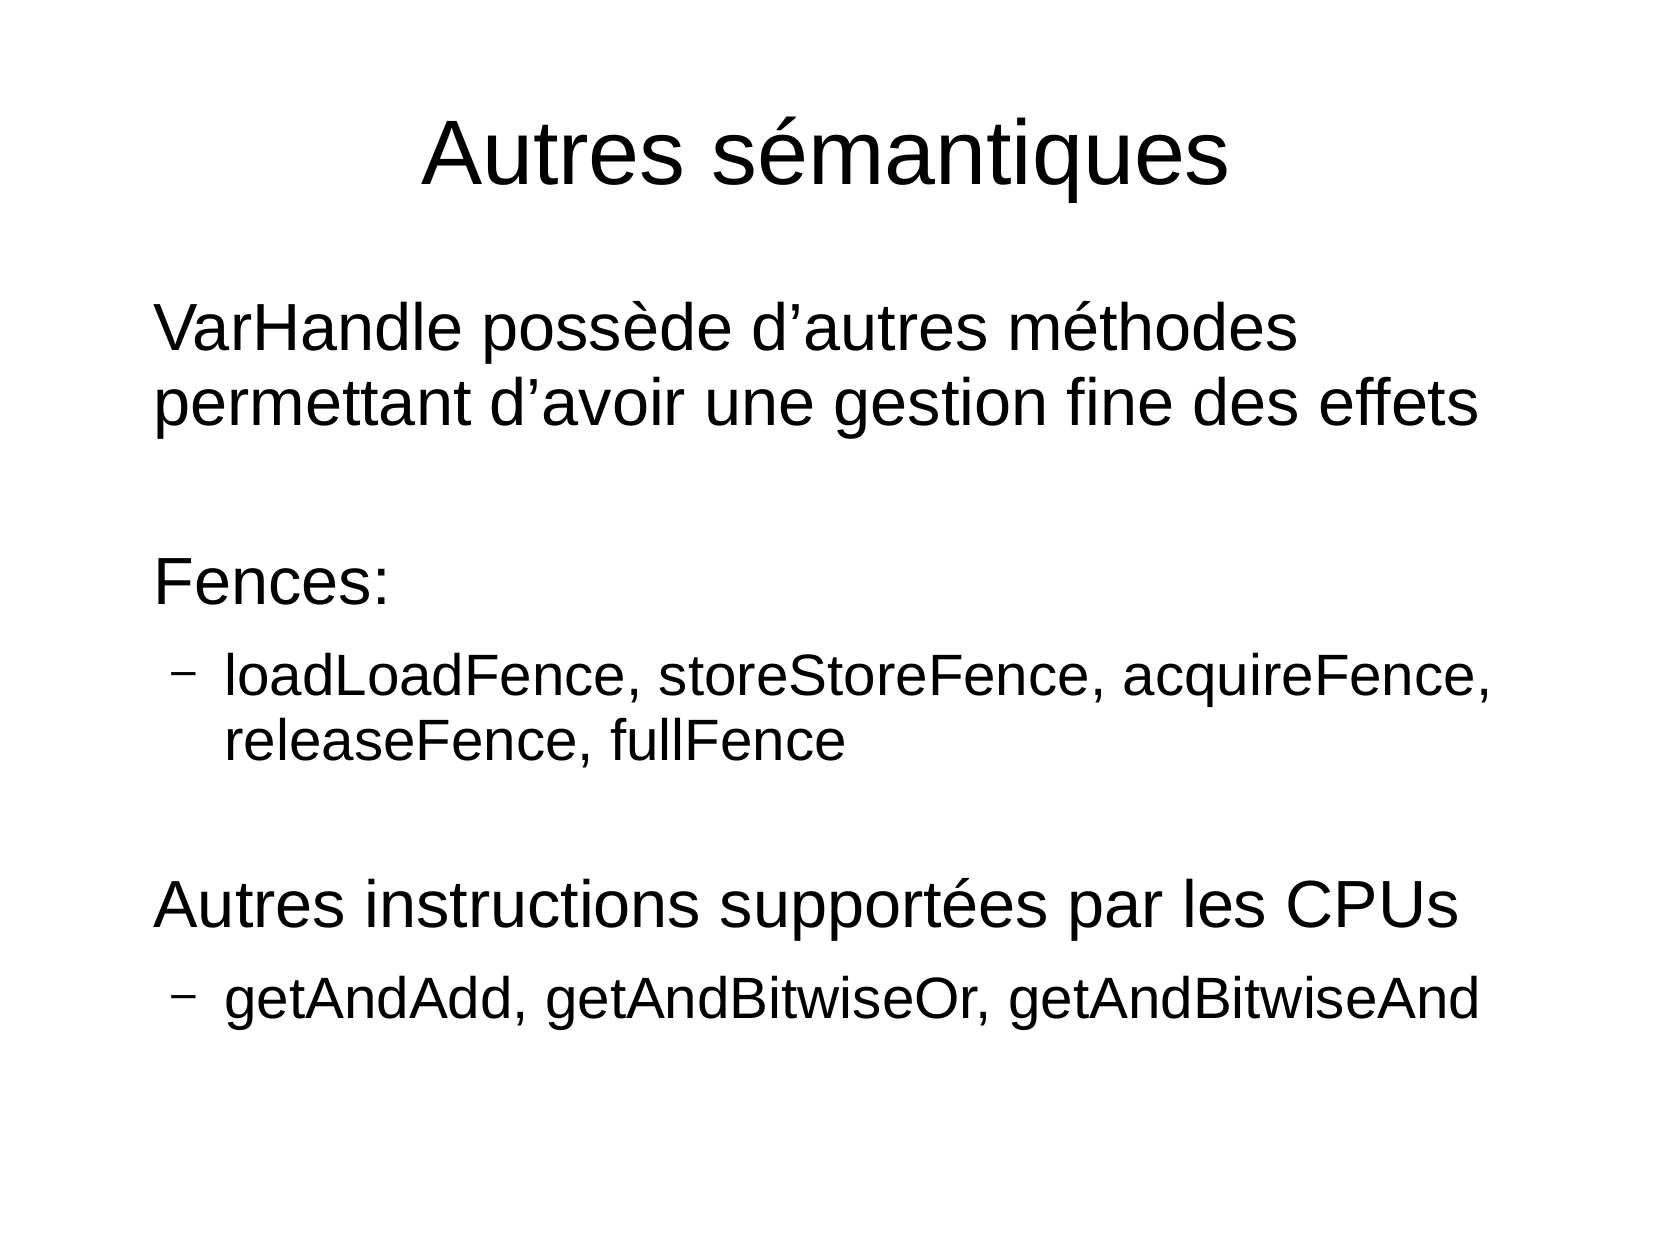

# Autres sémantiques
VarHandle possède d’autres méthodes permettant d’avoir une gestion fine des effets
Fences:
loadLoadFence, storeStoreFence, acquireFence, releaseFence, fullFence
Autres instructions supportées par les CPUs
getAndAdd, getAndBitwiseOr, getAndBitwiseAnd